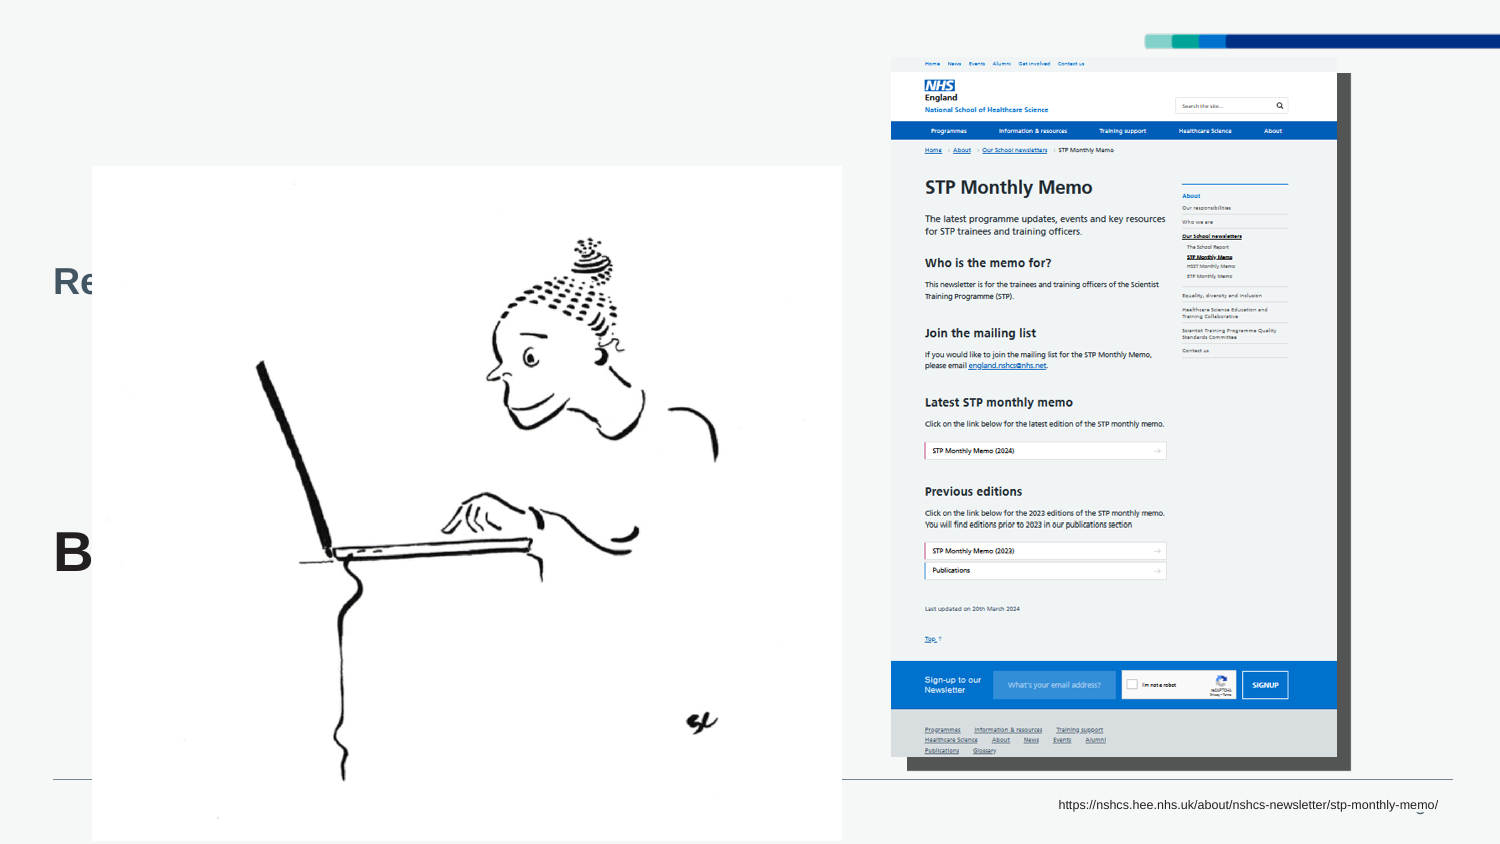

Read Monthly Memo
# Beginning of next week
https://nshcs.hee.nhs.uk/about/nshcs-newsletter/stp-monthly-memo/